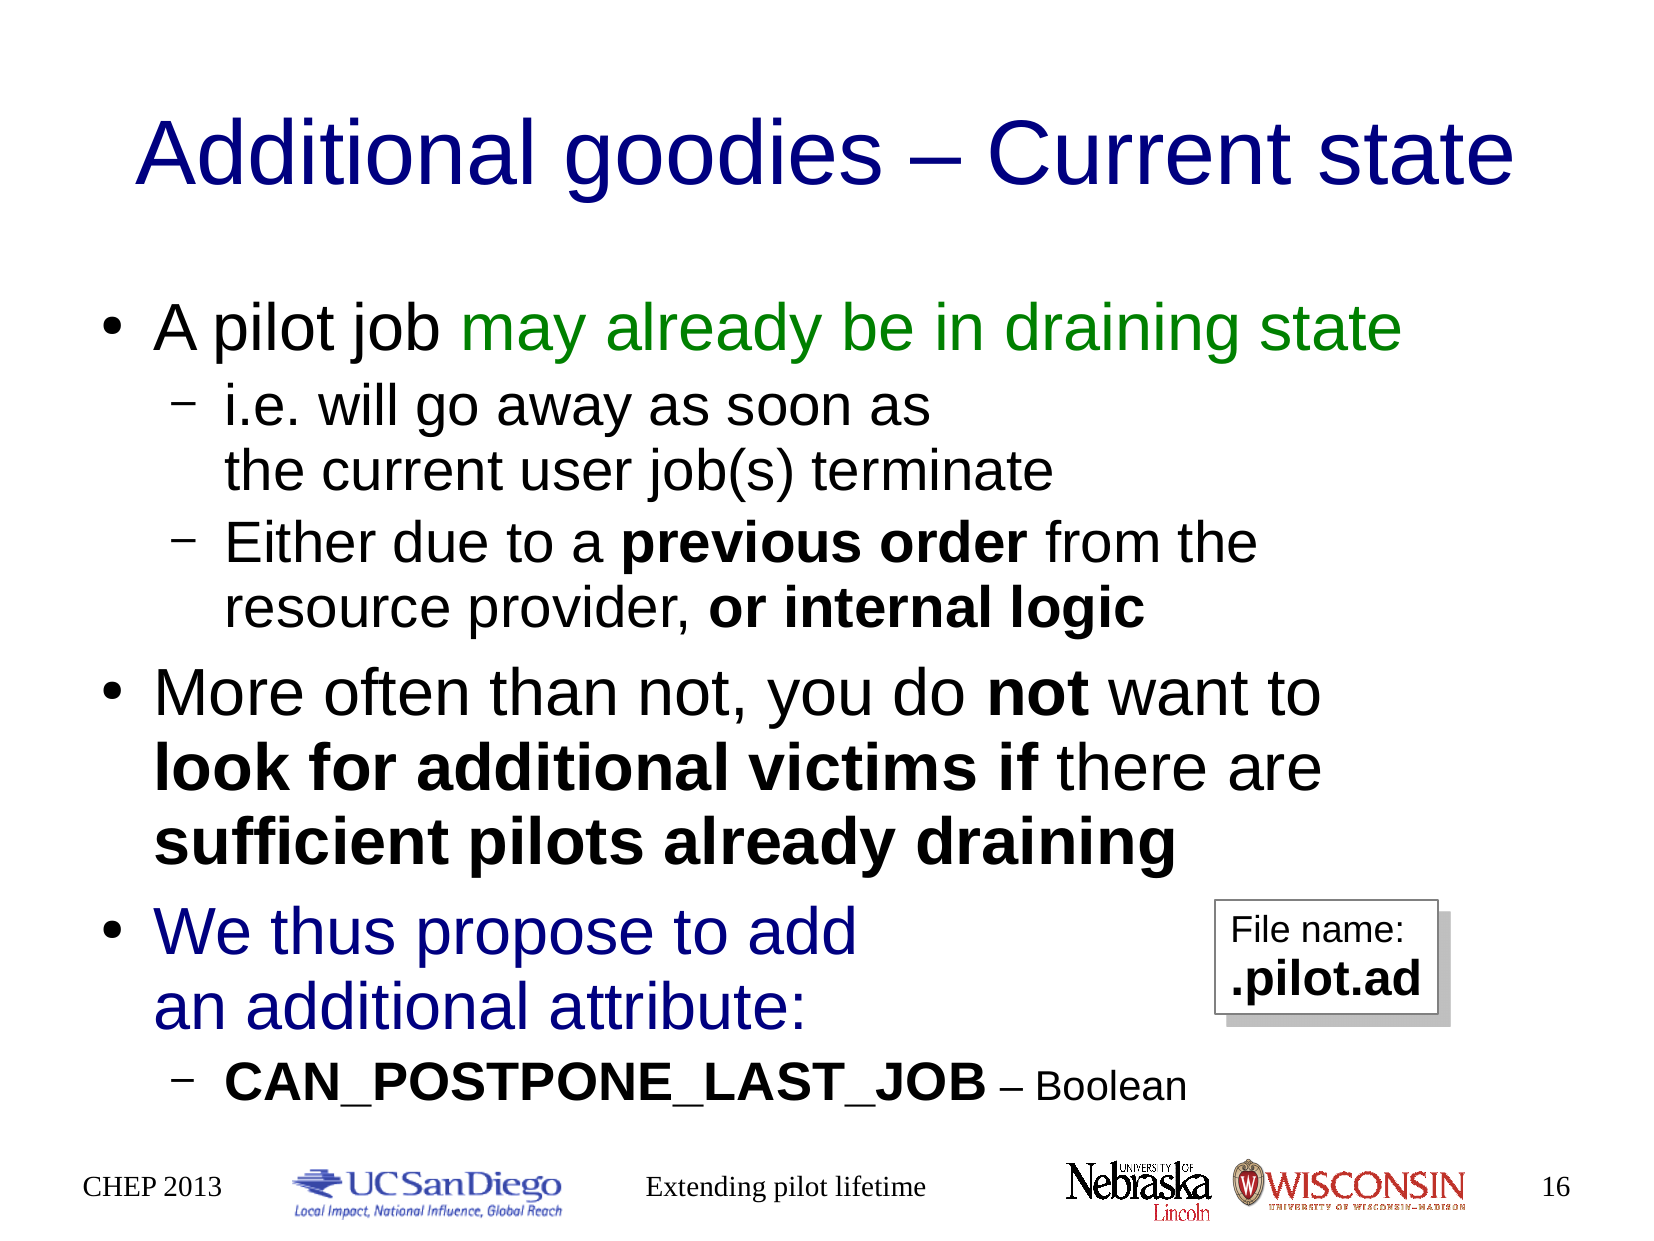

# Additional goodies – Current state
A pilot job may already be in draining state
i.e. will go away as soon as
the current user job(s) terminate
Either due to a previous order from the resource provider, or internal logic
More often than not, you do not want to
look for additional victims if there are
sufficient pilots already draining
We thus propose to add
an additional attribute:
CAN_POSTPONE_LAST_JOB – Boolean
File name:
.pilot.ad
CHEP 2013
Extending pilot lifetime
16